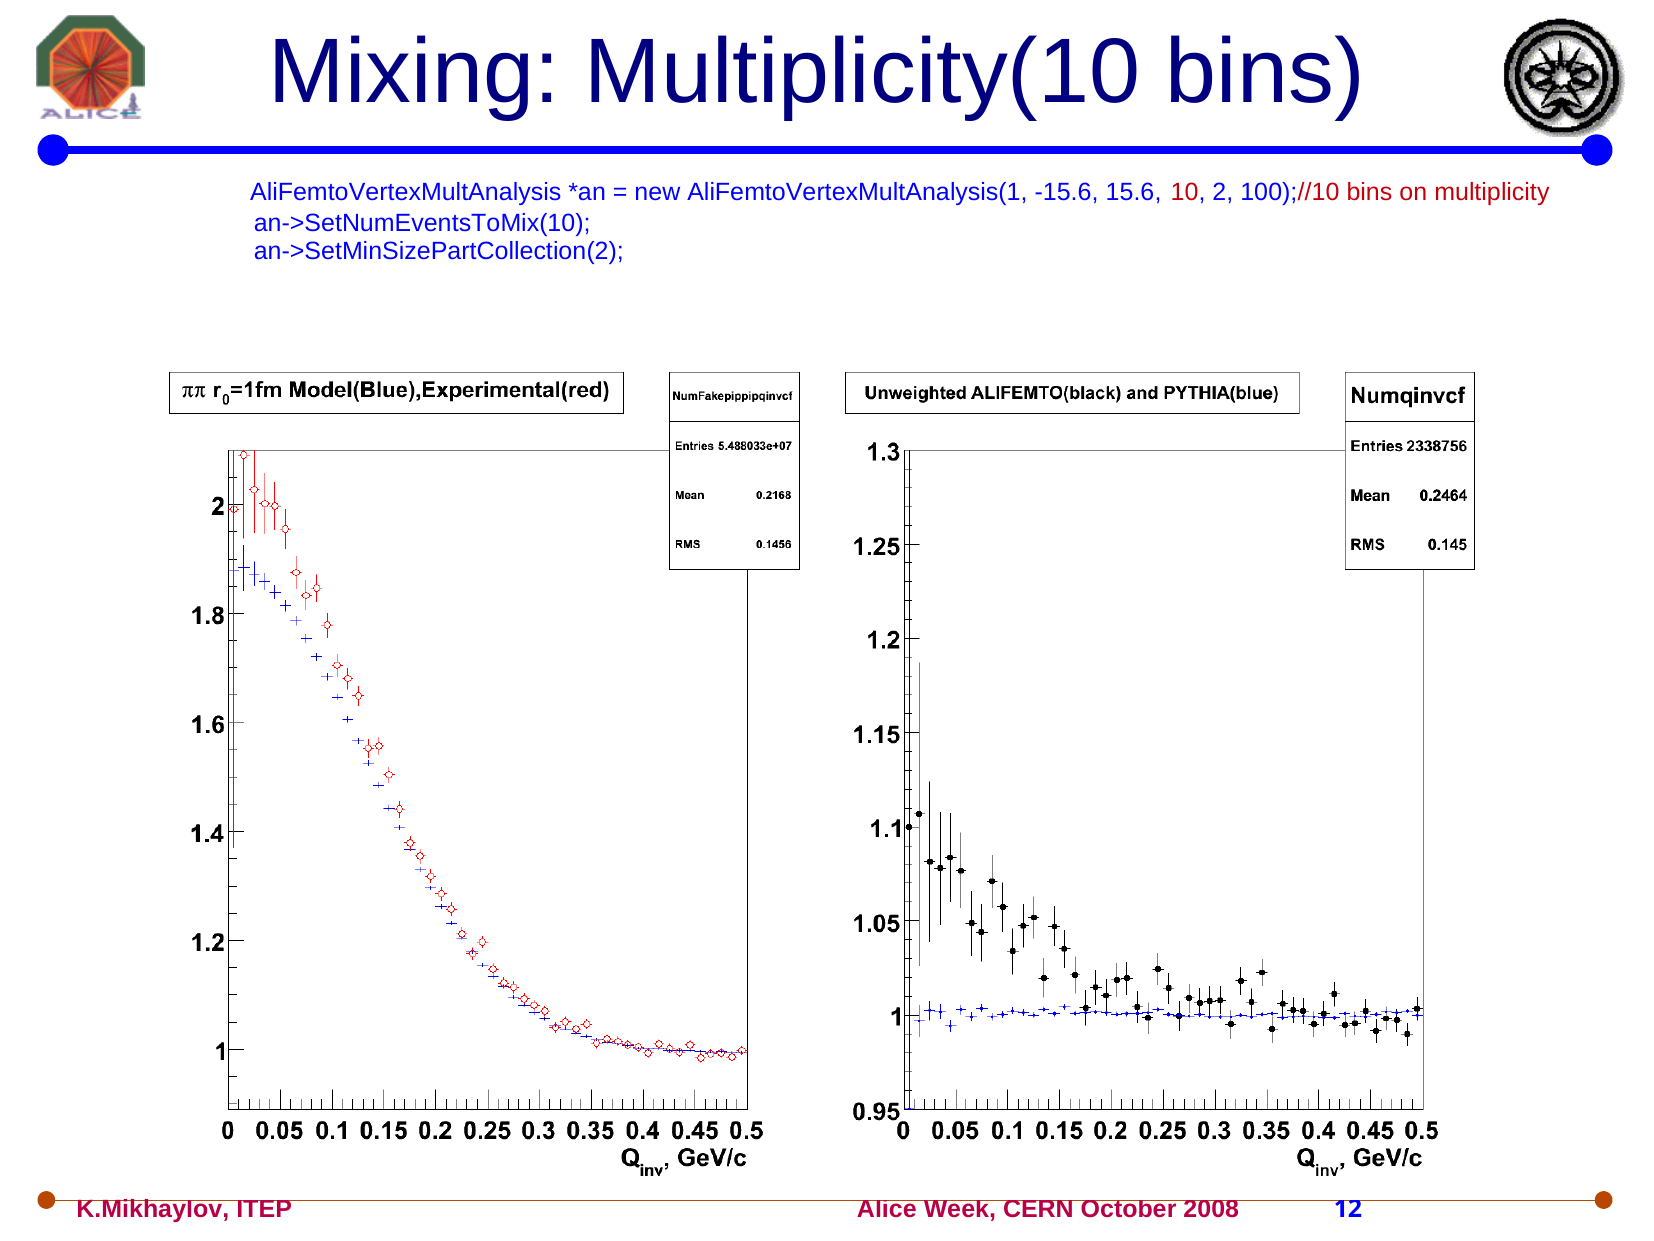

# Mixing: Multiplicity(10 bins)
 AliFemtoVertexMultAnalysis *an = new AliFemtoVertexMultAnalysis(1, -15.6, 15.6, 10, 2, 100);//10 bins on multiplicity
 an->SetNumEventsToMix(10);
 an->SetMinSizePartCollection(2);
K.Mikhaylov, ITEP Alice Week, CERN October 2008